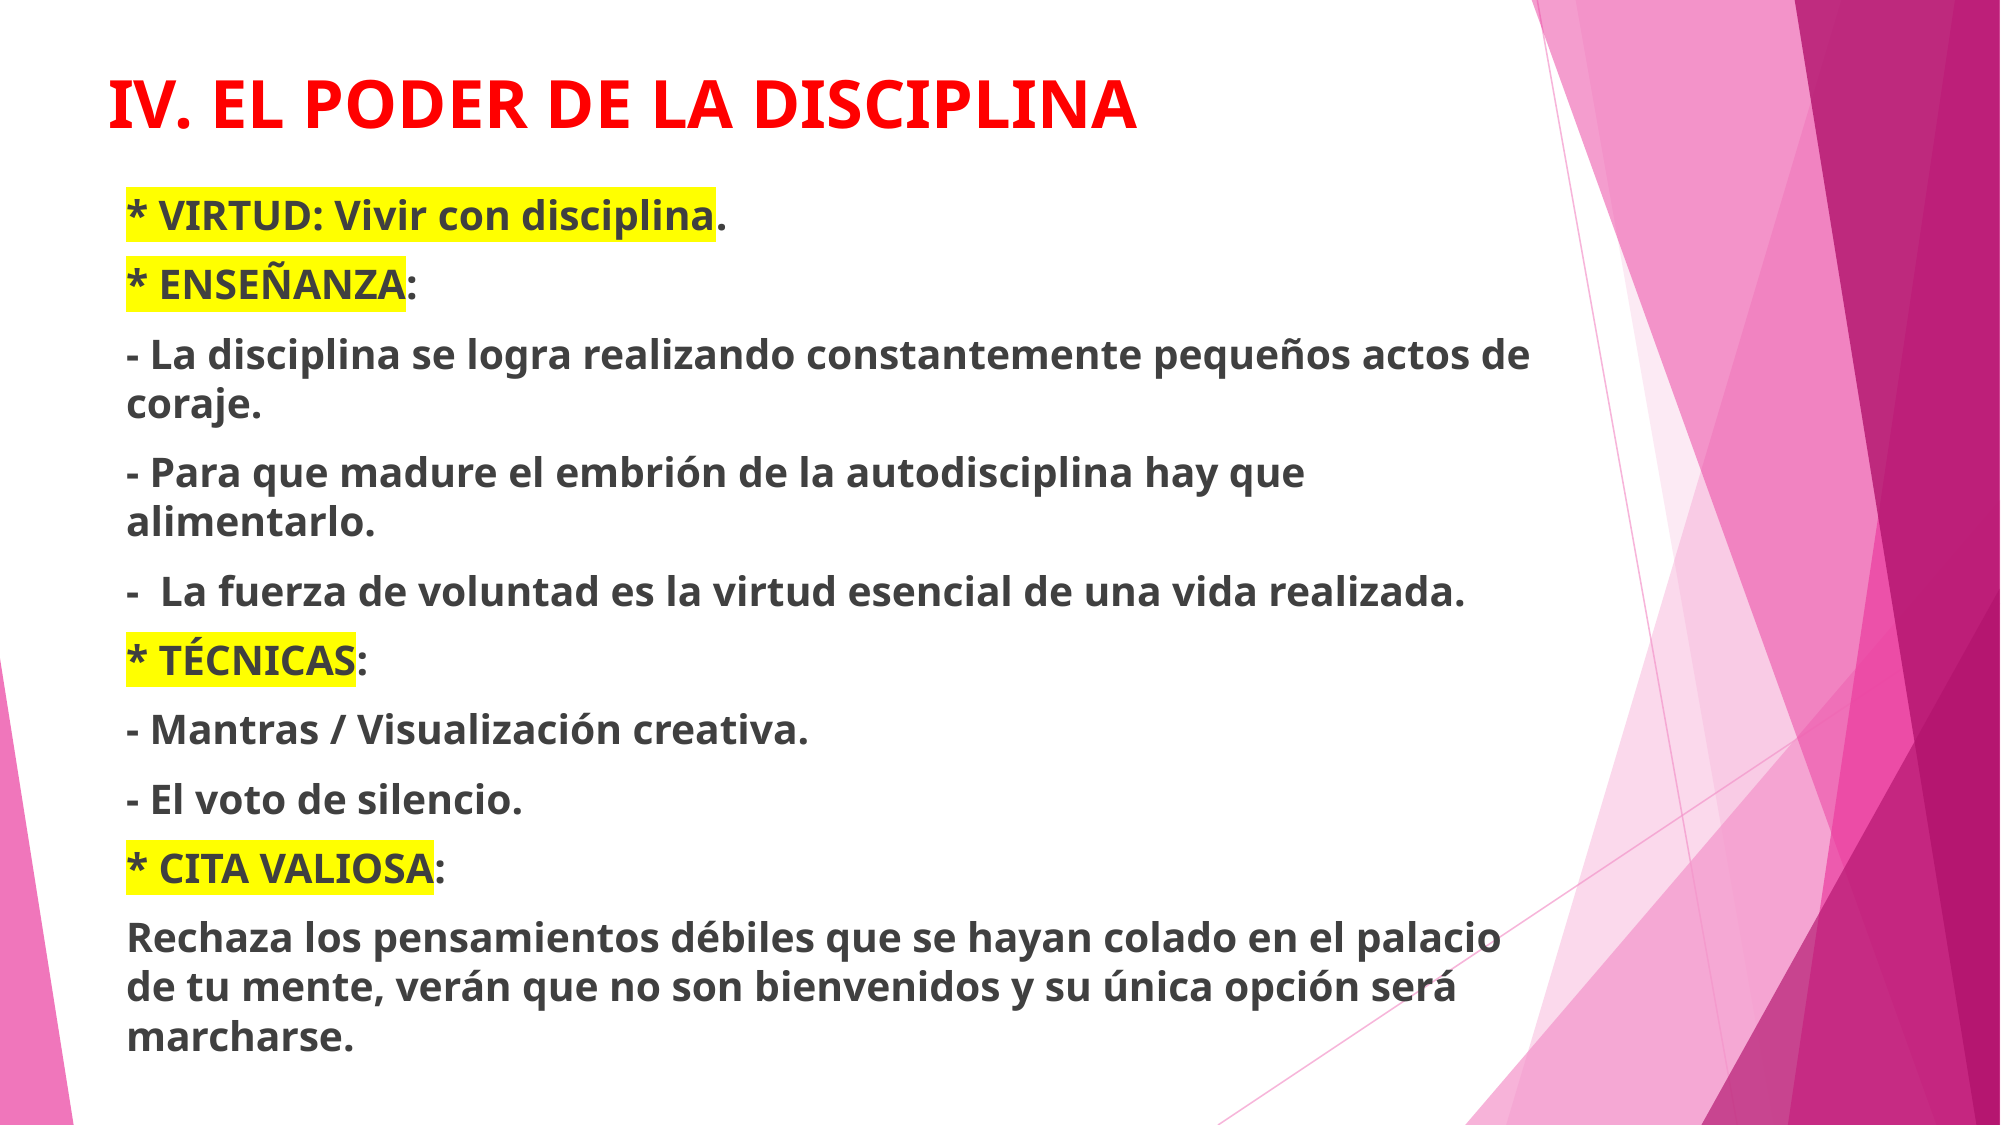

# IV. EL PODER DE LA DISCIPLINA
* VIRTUD: Vivir con disciplina.
* ENSEÑANZA:
- La disciplina se logra realizando constantemente pequeños actos de coraje.
- Para que madure el embrión de la autodisciplina hay que alimentarlo.
- La fuerza de voluntad es la virtud esencial de una vida realizada.
* TÉCNICAS:
- Mantras / Visualización creativa.
- El voto de silencio.
* CITA VALIOSA:
Rechaza los pensamientos débiles que se hayan colado en el palacio de tu mente, verán que no son bienvenidos y su única opción será marcharse.